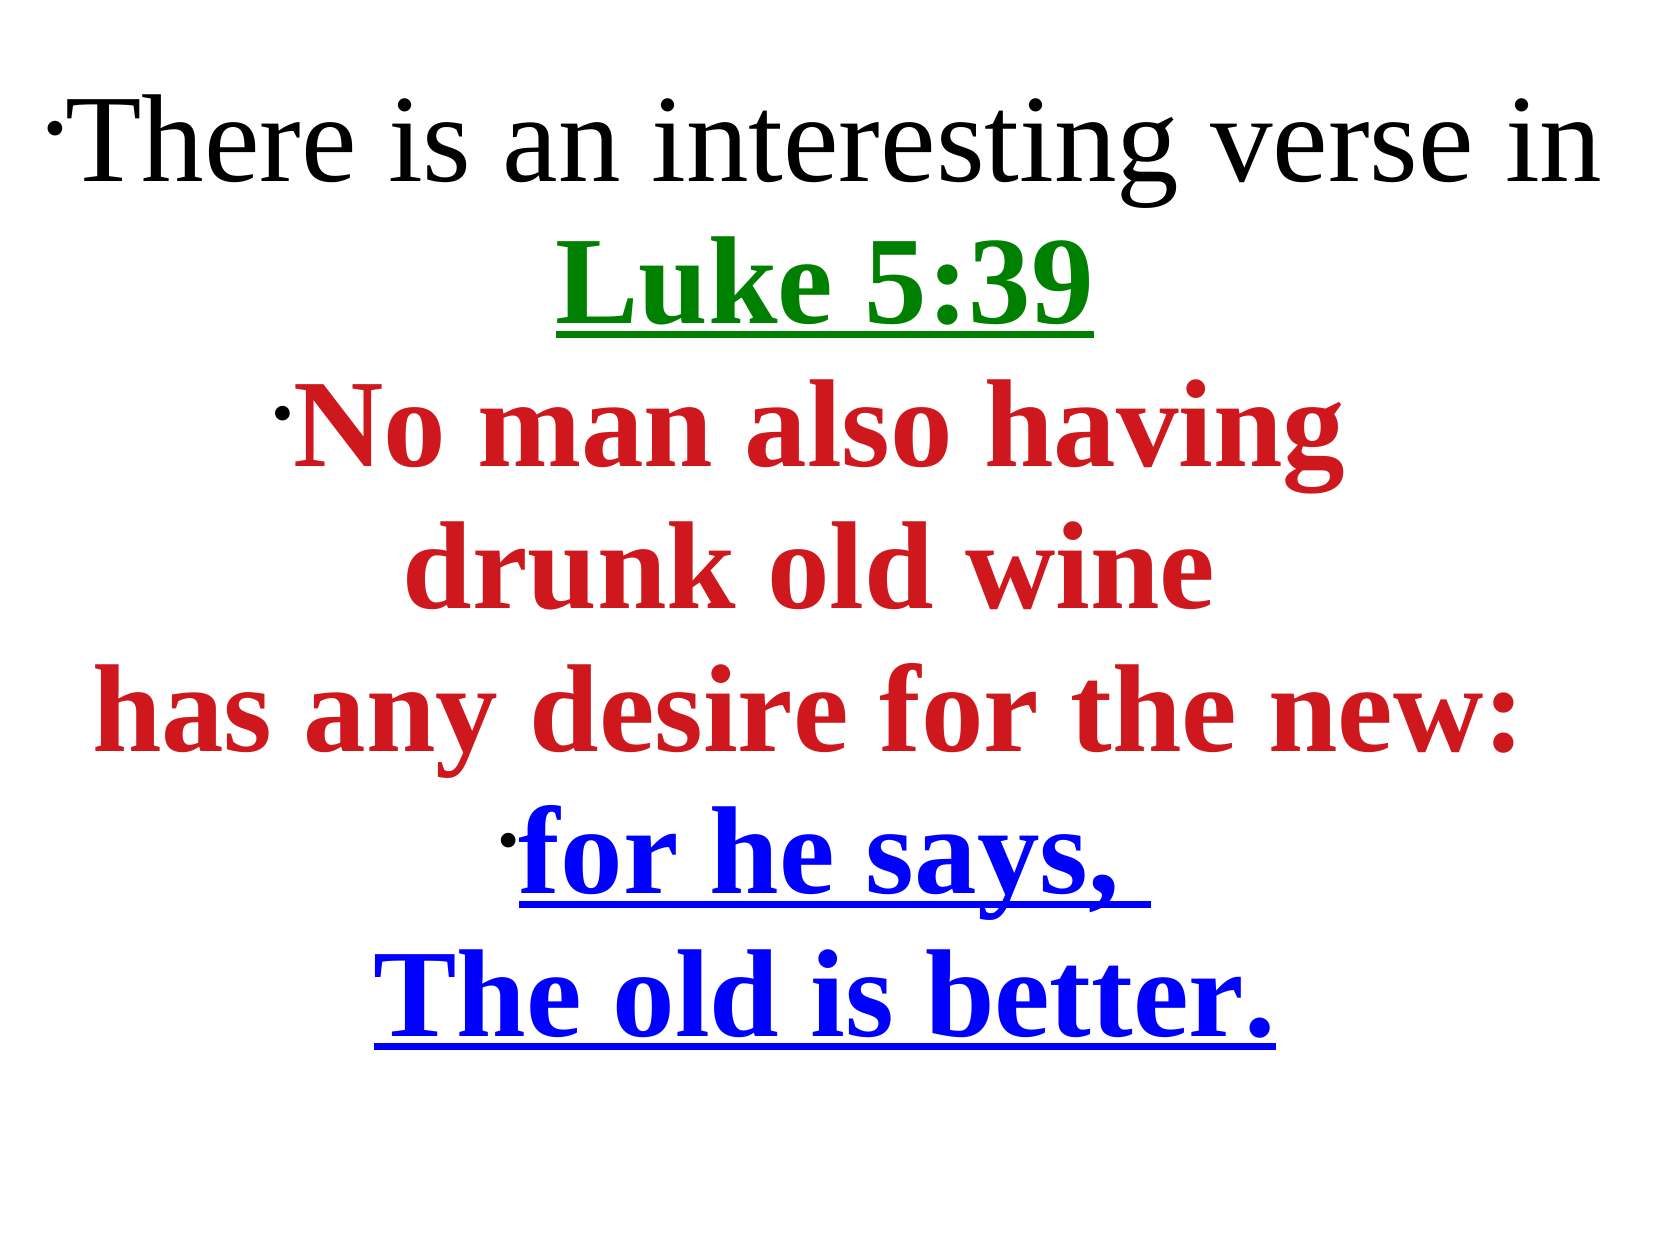

There is an interesting verse in Luke 5:39
No man also having
drunk old wine
has any desire for the new:
for he says,
The old is better.
66